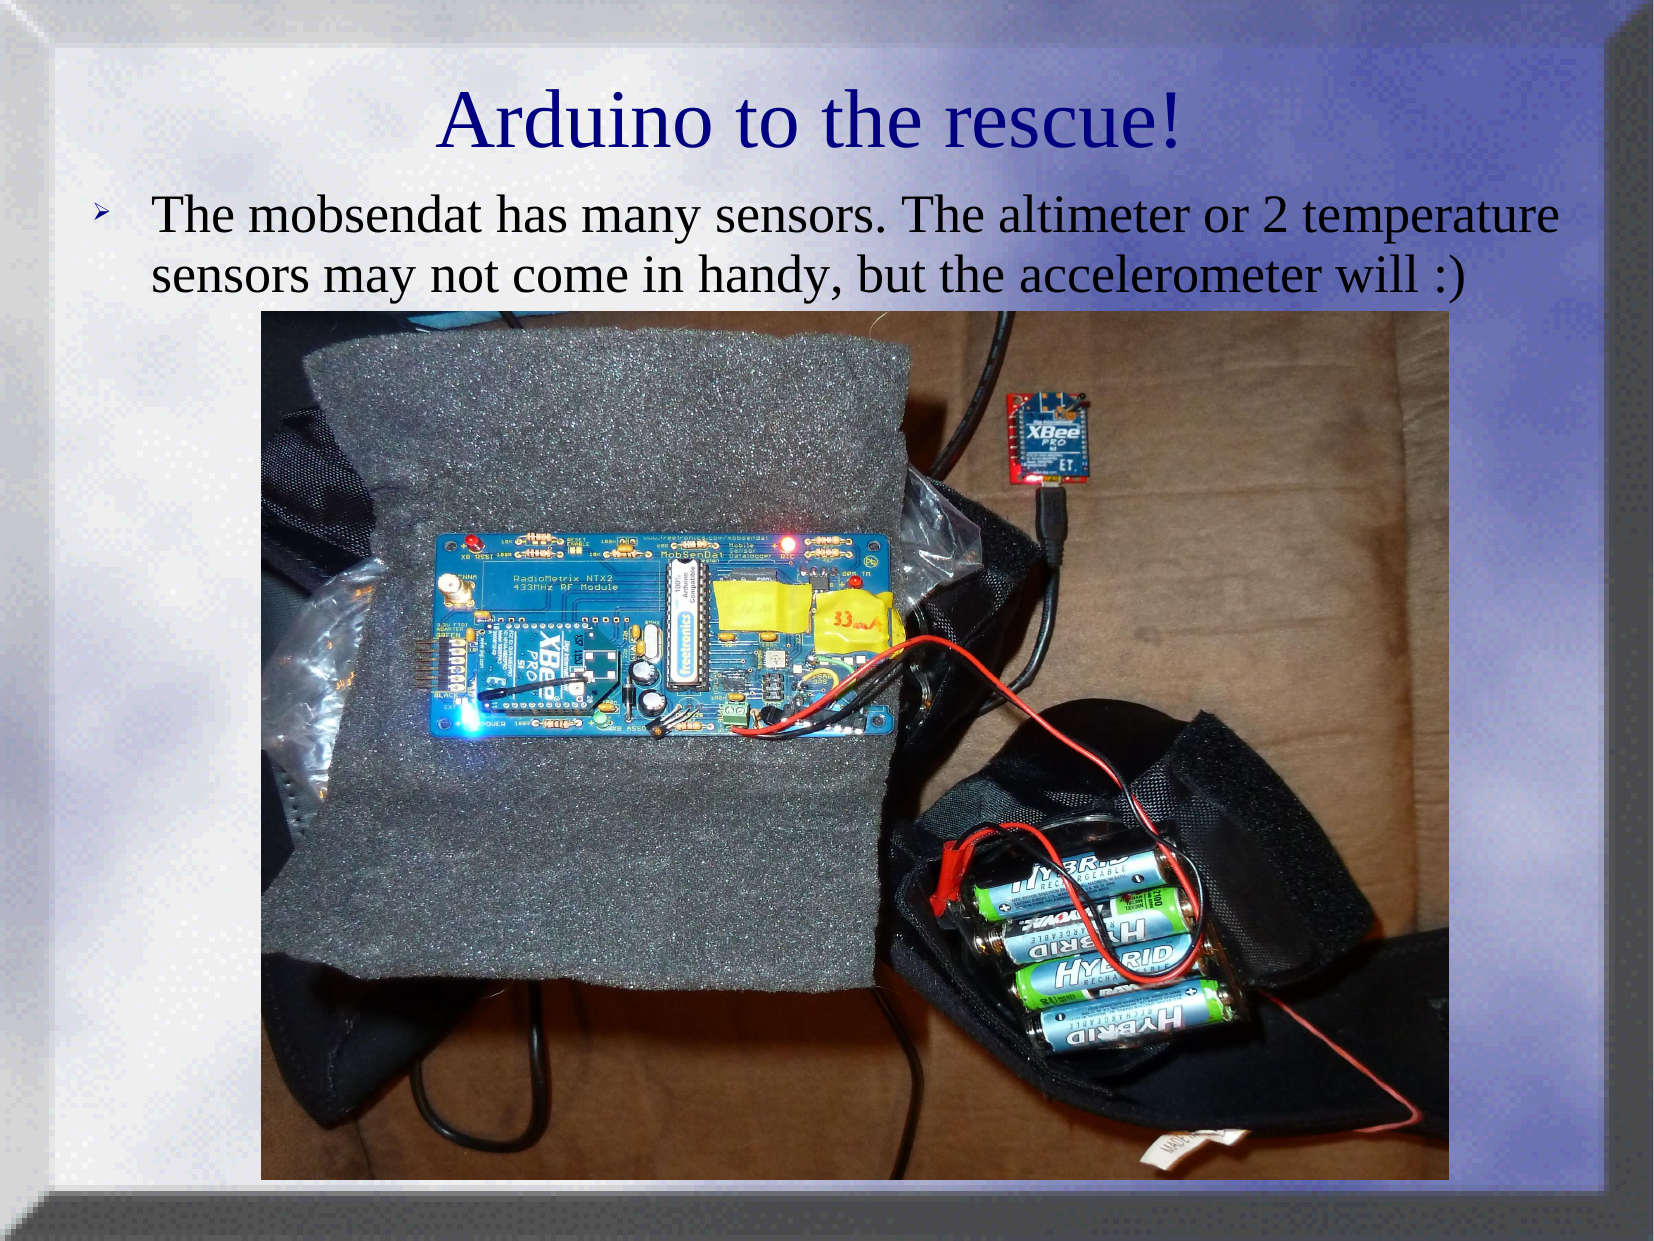

# Arduino to the rescue!
The mobsendat has many sensors. The altimeter or 2 temperature sensors may not come in handy, but the accelerometer will :)